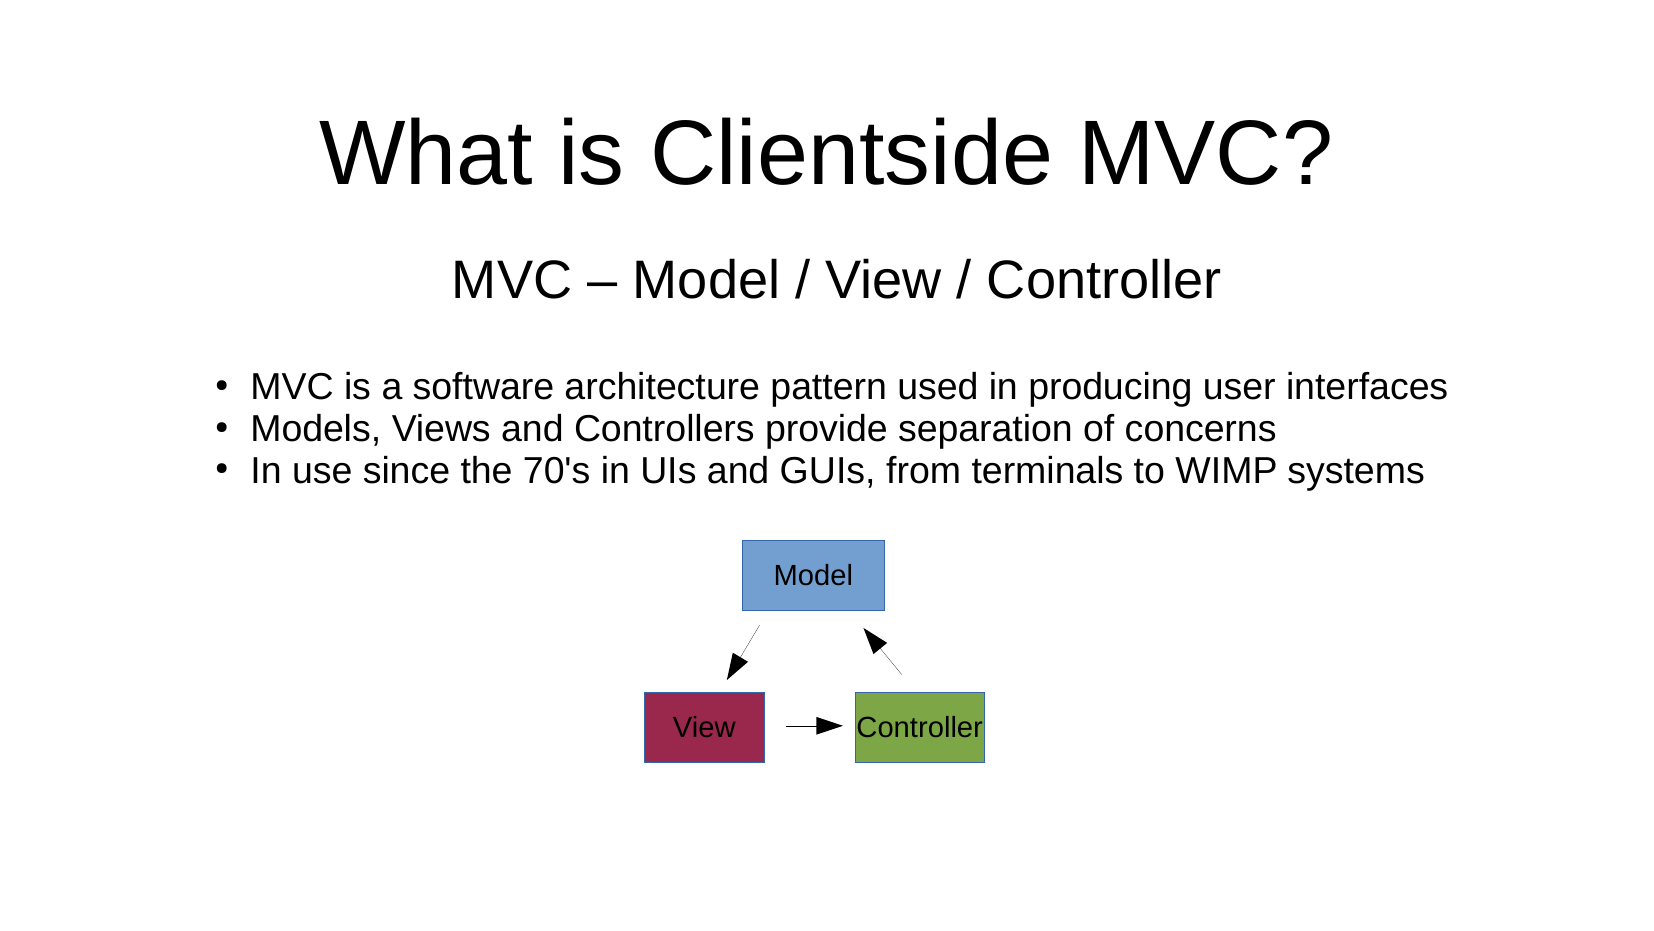

# What is Clientside MVC?
MVC – Model / View / Controller
MVC is a software architecture pattern used in producing user interfaces
Models, Views and Controllers provide separation of concerns
In use since the 70's in UIs and GUIs, from terminals to WIMP systems
Model
View
Controller